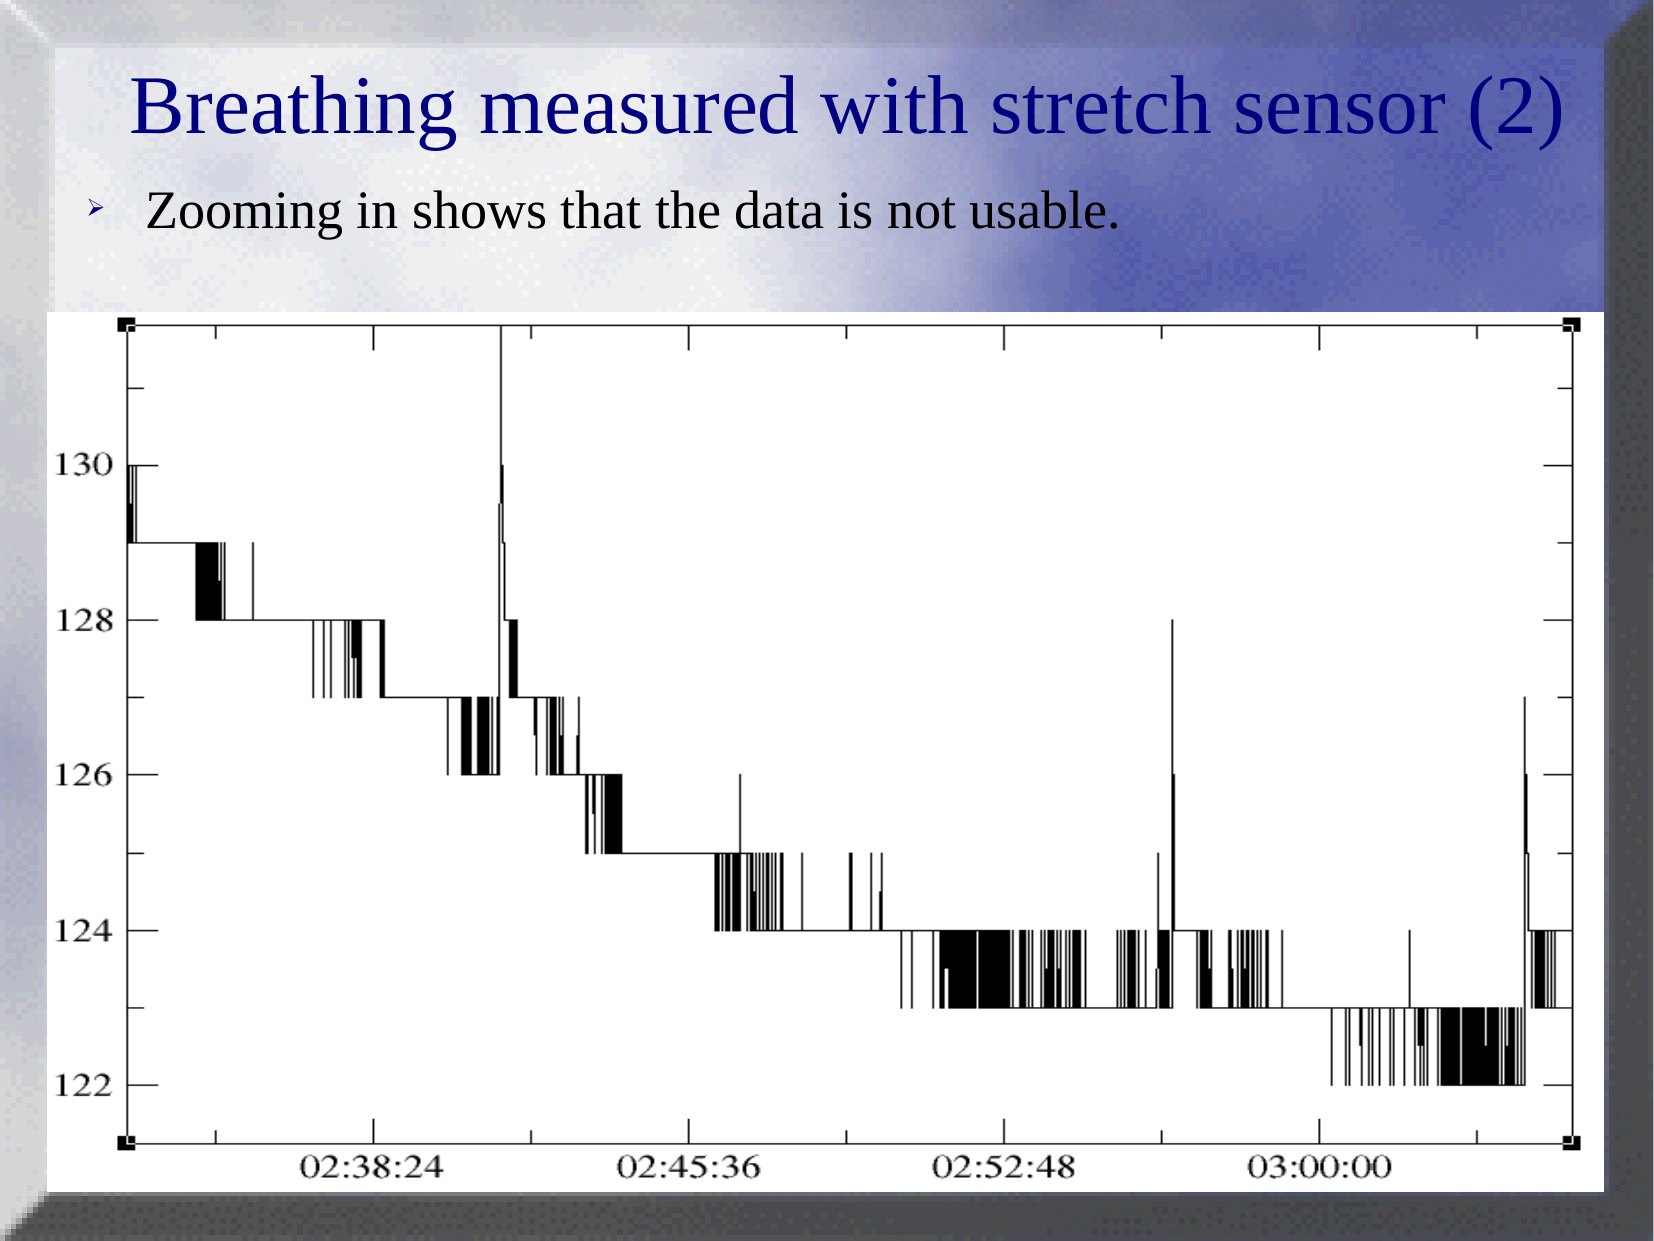

# Breathing measured with stretch sensor (2)
Zooming in shows that the data is not usable.